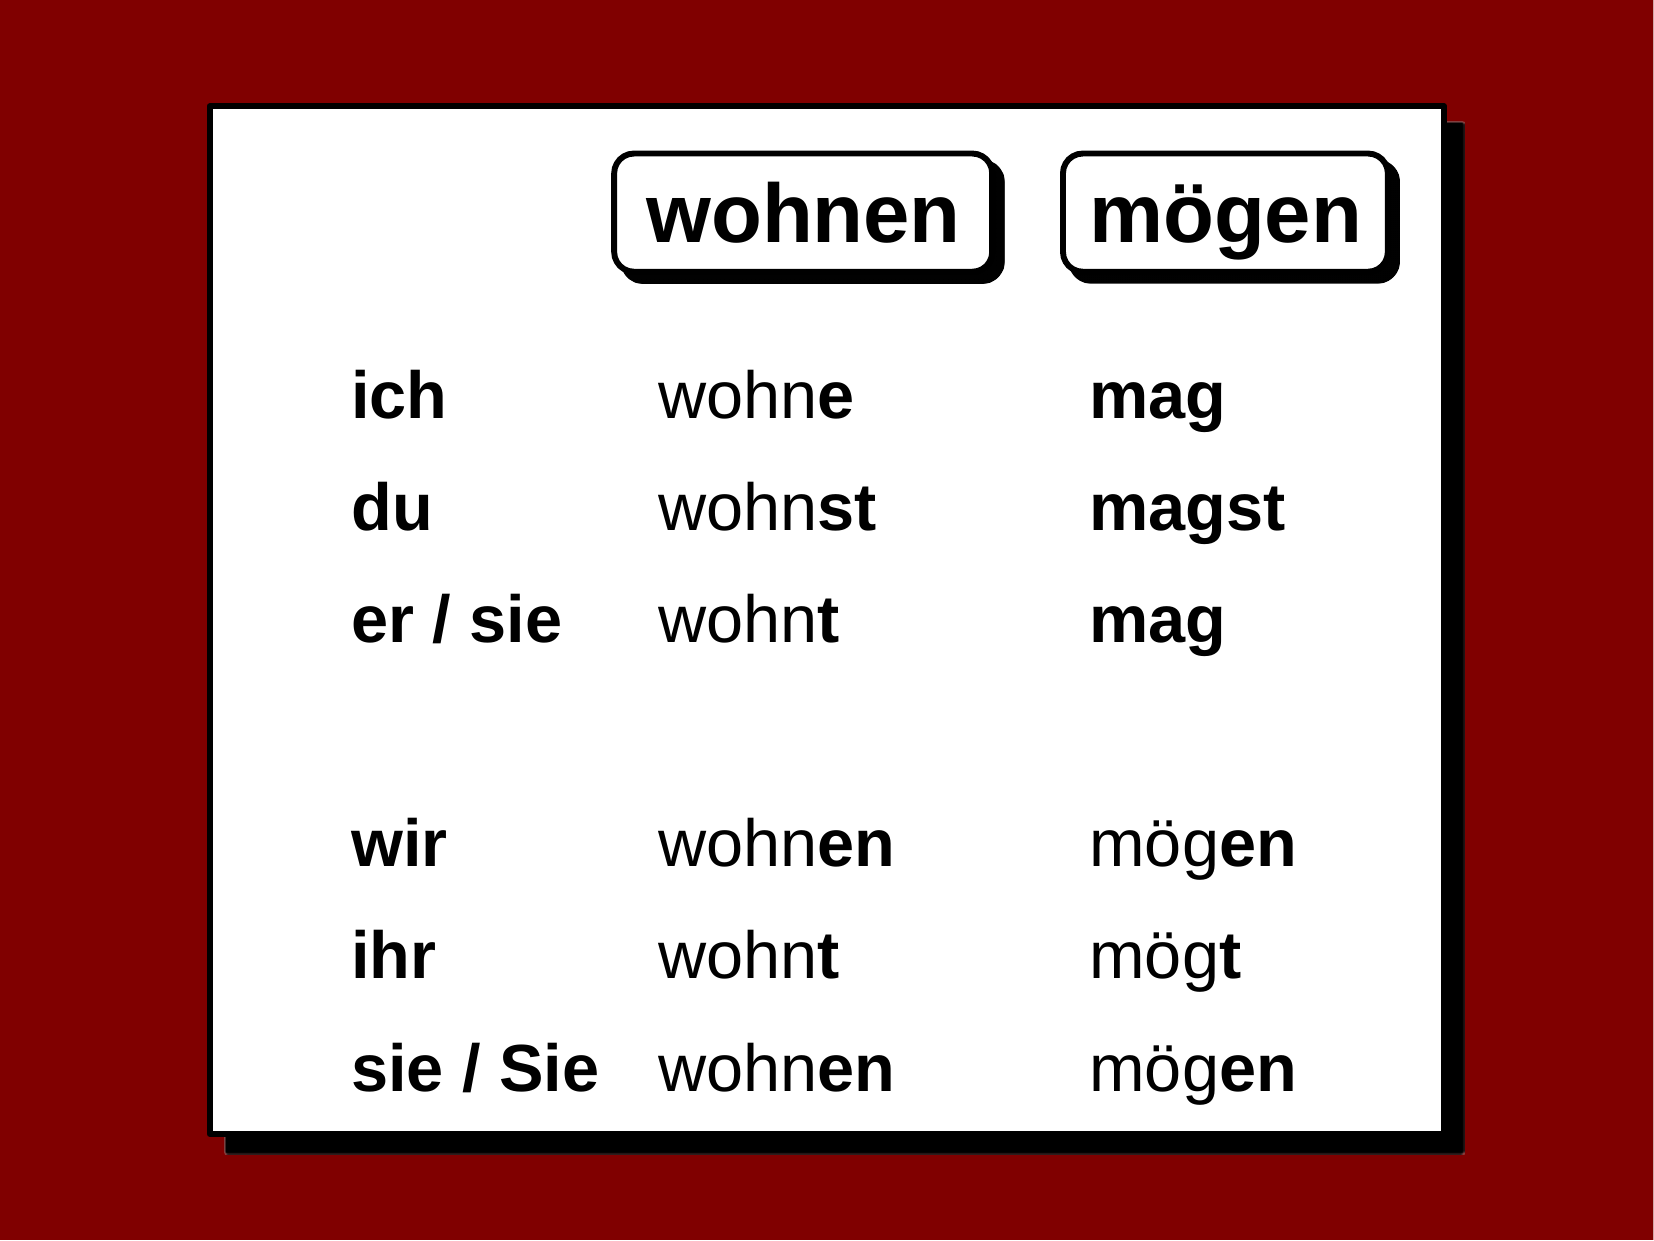

wohnen
mögen
ich
du
er / sie
wir
ihr
sie / Sie
wohne
wohnst
wohnt
wohnen
wohnt
wohnen
mag
magst
mag
mögen
mögt
mögen